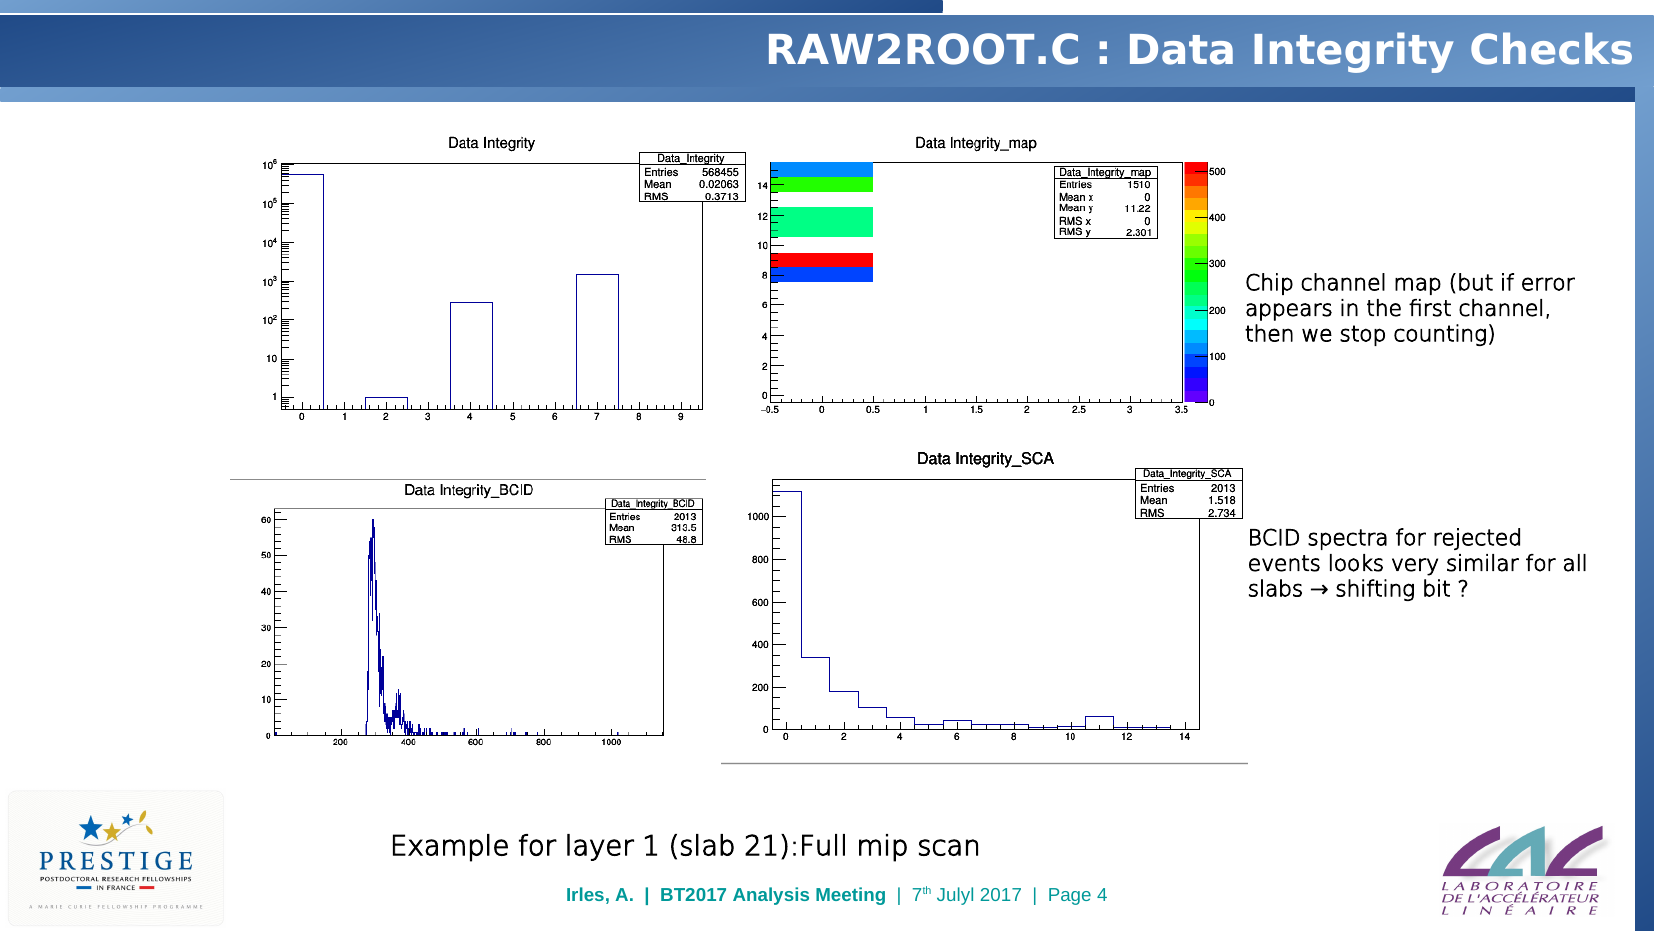

# RAW2ROOT.C : Data Integrity Checks
Chip channel map (but if error appears in the first channel, then we stop counting)
BCID spectra for rejected events looks very similar for all slabs → shifting bit ?
Example for layer 1 (slab 21):Full mip scan